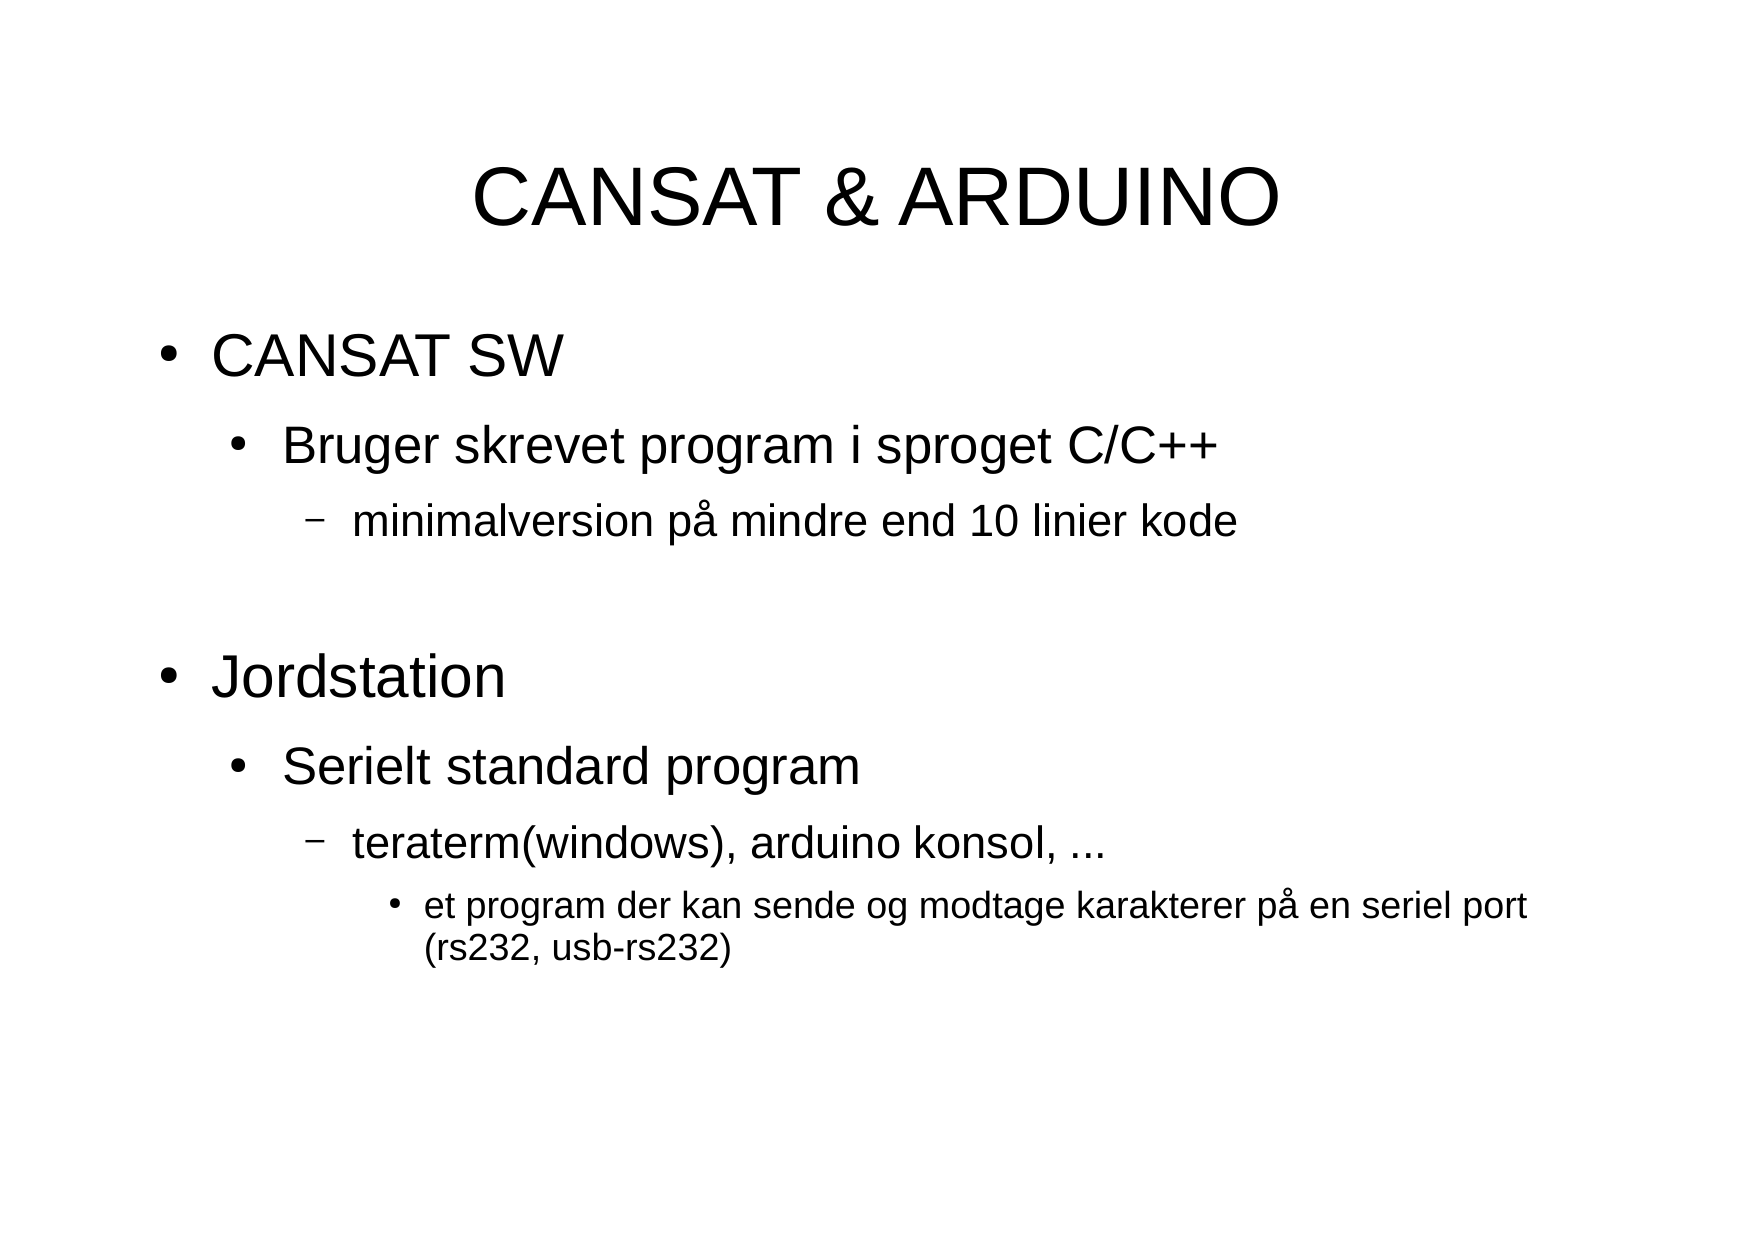

# CANSAT & ARDUINO
CANSAT SW
Bruger skrevet program i sproget C/C++
minimalversion på mindre end 10 linier kode
Jordstation
Serielt standard program
teraterm(windows), arduino konsol, ...
et program der kan sende og modtage karakterer på en seriel port (rs232, usb-rs232)
5